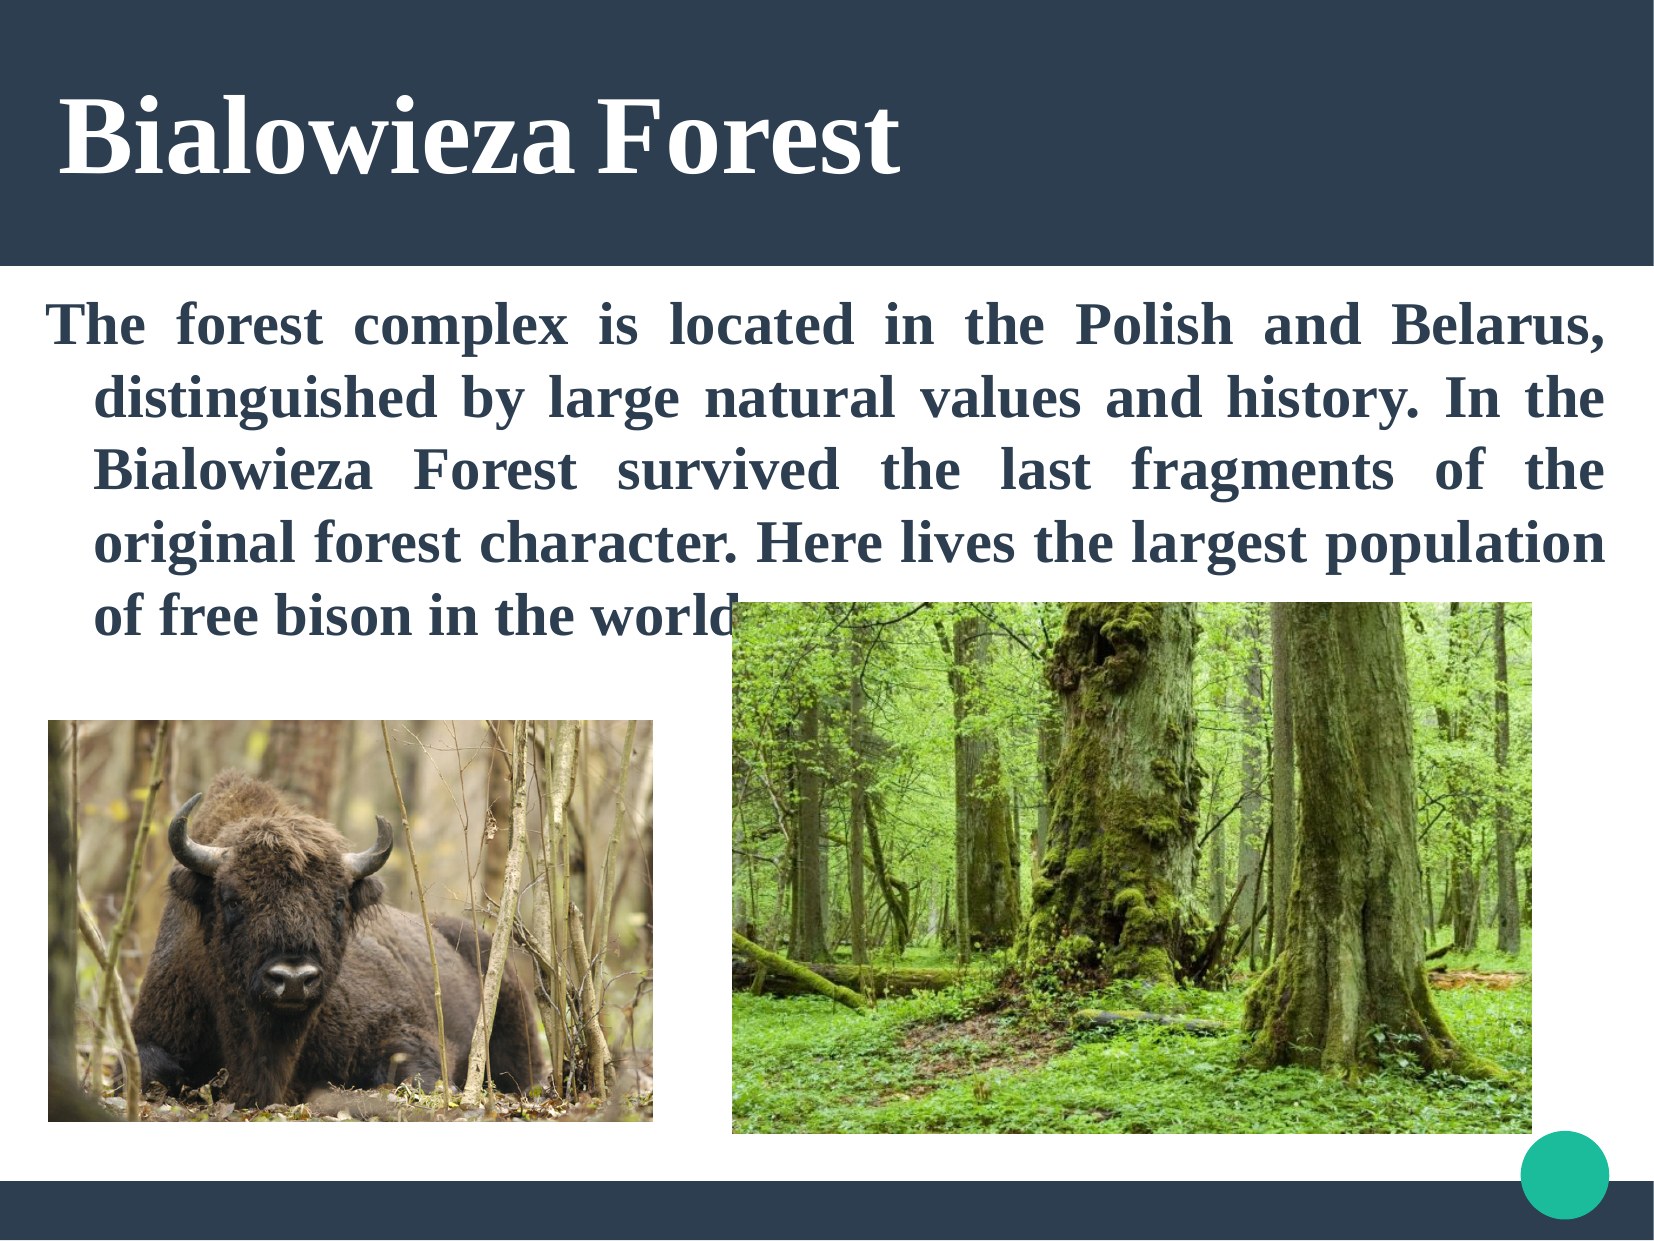

# Bialowieza Forest
The forest complex is located in the Polish and Belarus, distinguished by large natural values and history. In the Bialowieza Forest survived the last fragments of the original forest character. Here lives the largest population of free bison in the world.